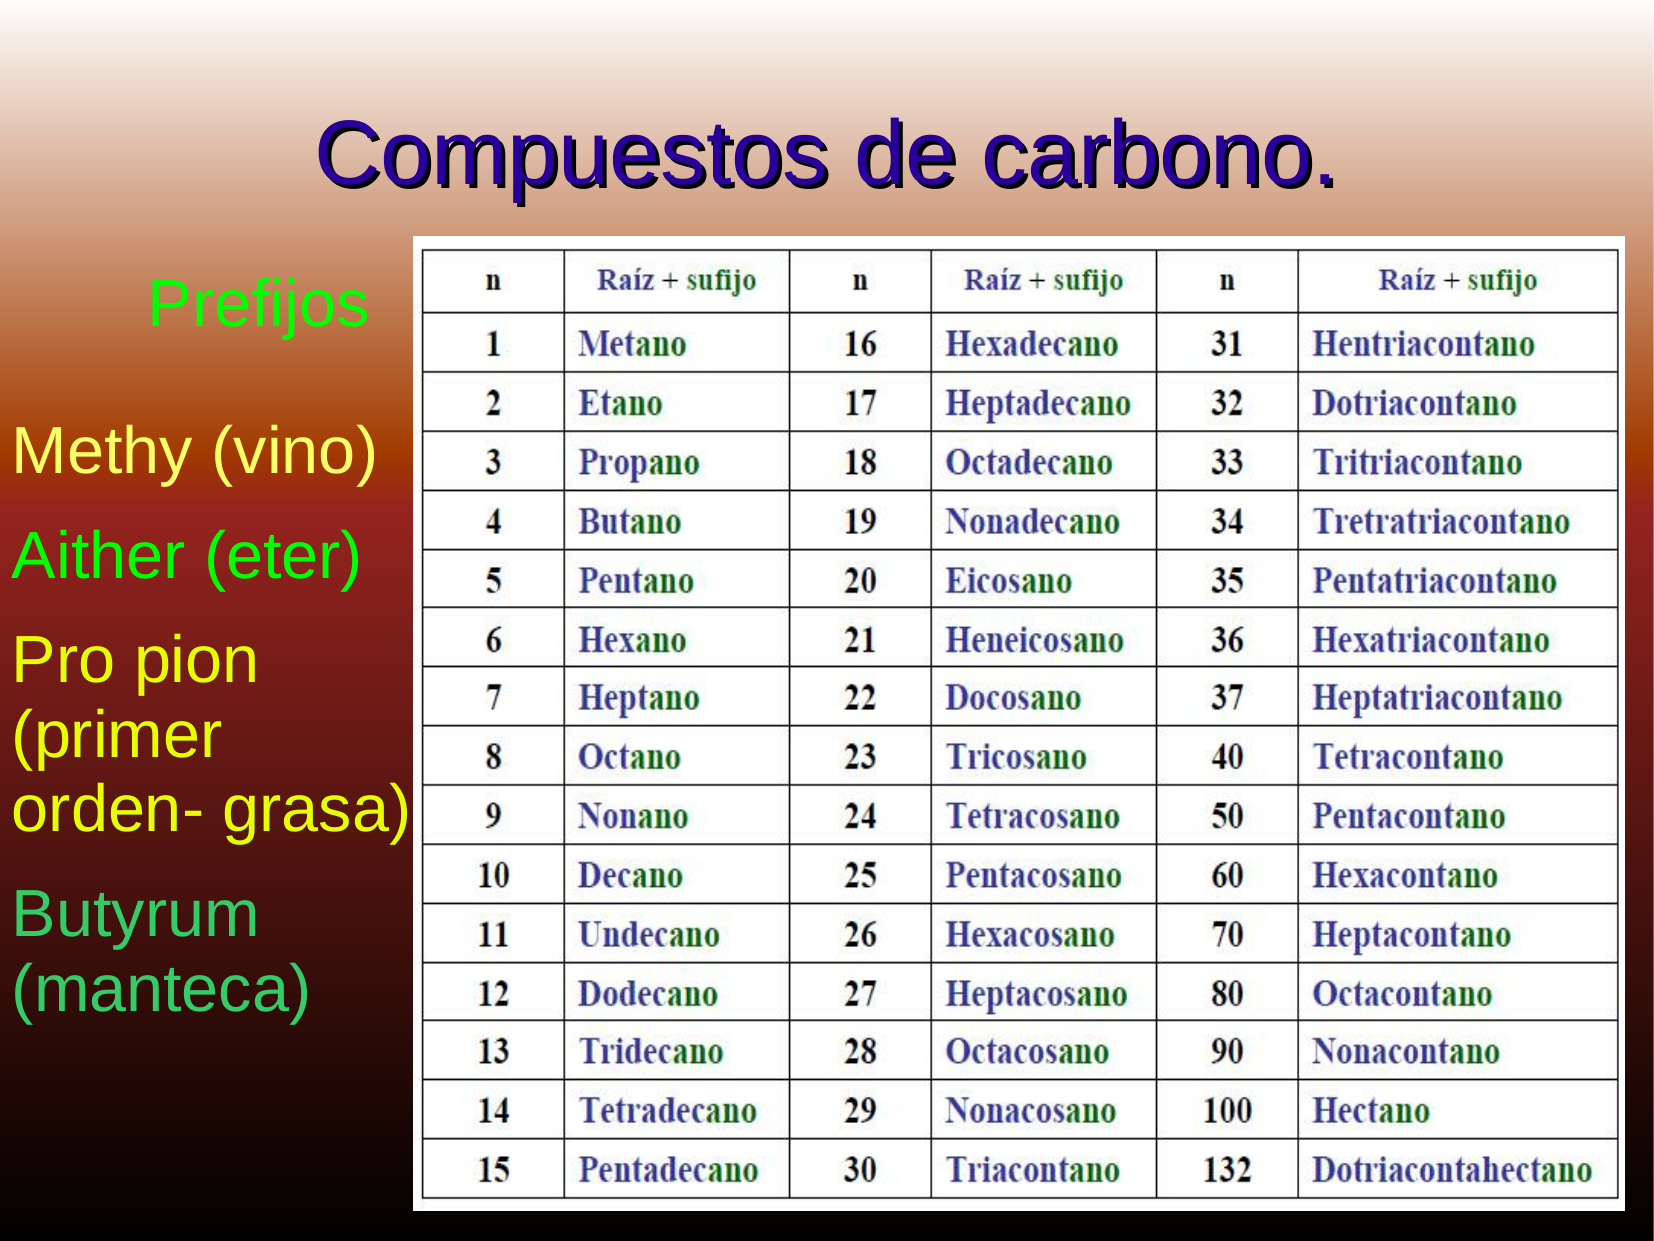

Compuestos de carbono.
# Prefijos
Methy (vino)
Aither (eter)
Pro pion (primer orden- grasa)
Butyrum (manteca)